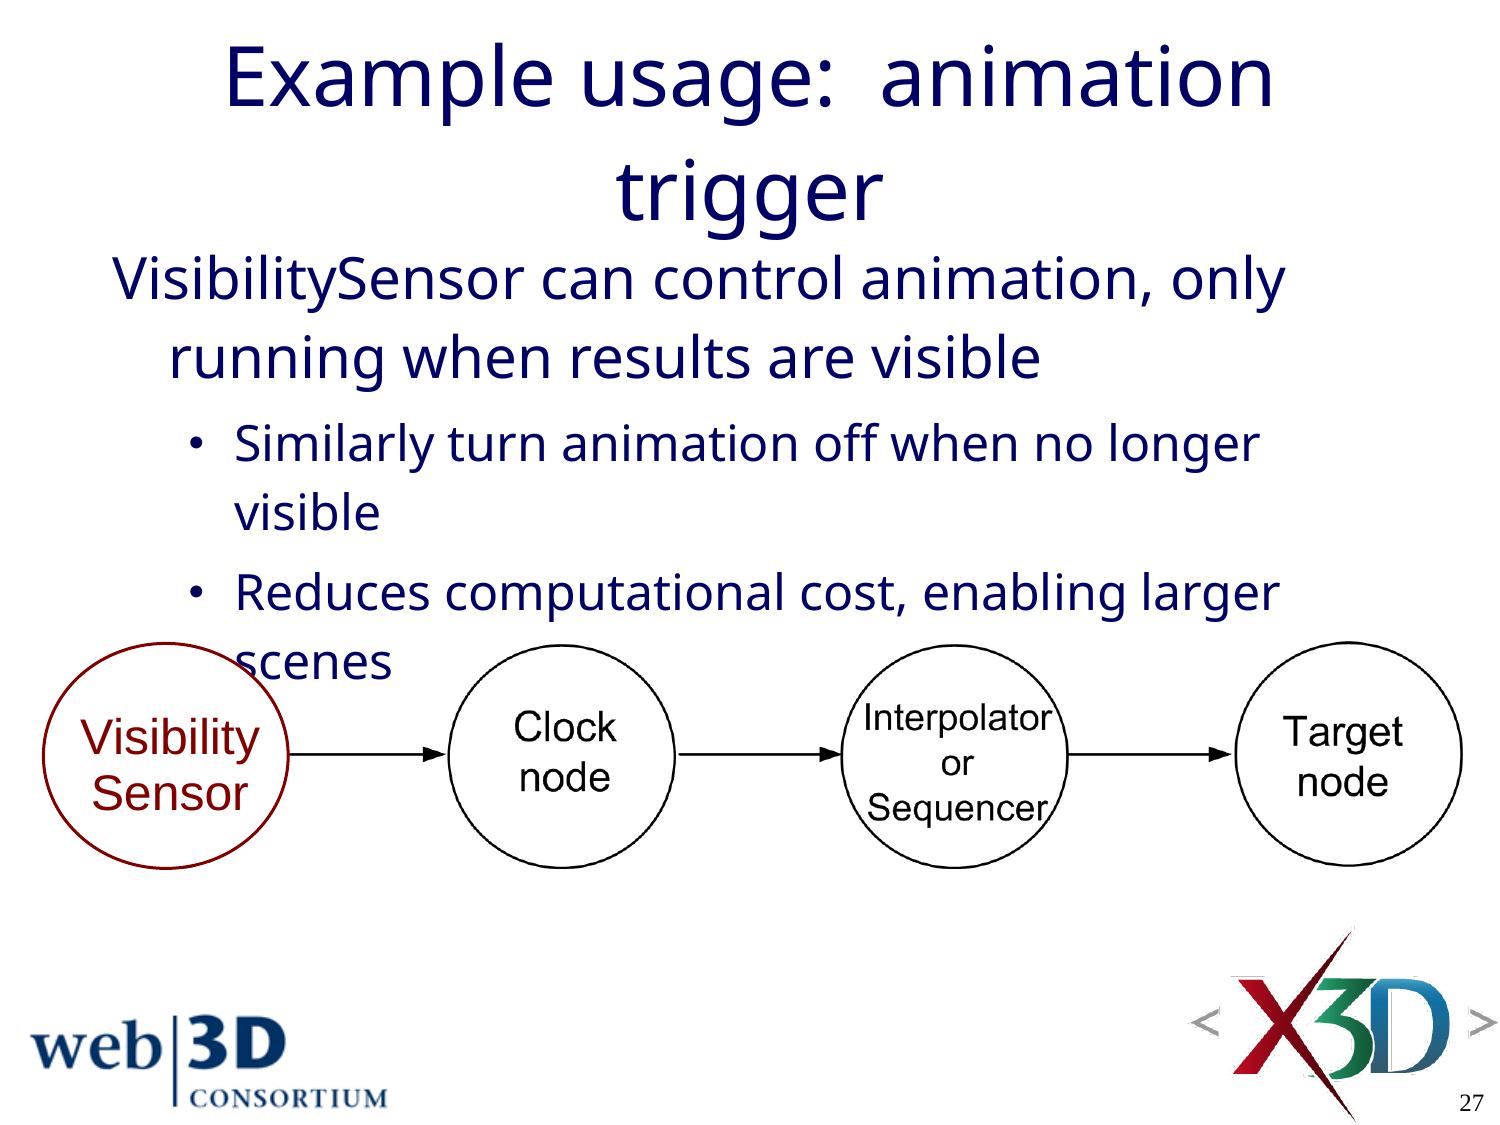

# Example usage: animation trigger
VisibilitySensor can control animation, only running when results are visible
Similarly turn animation off when no longer visible
Reduces computational cost, enabling larger scenes
Visibility
Sensor